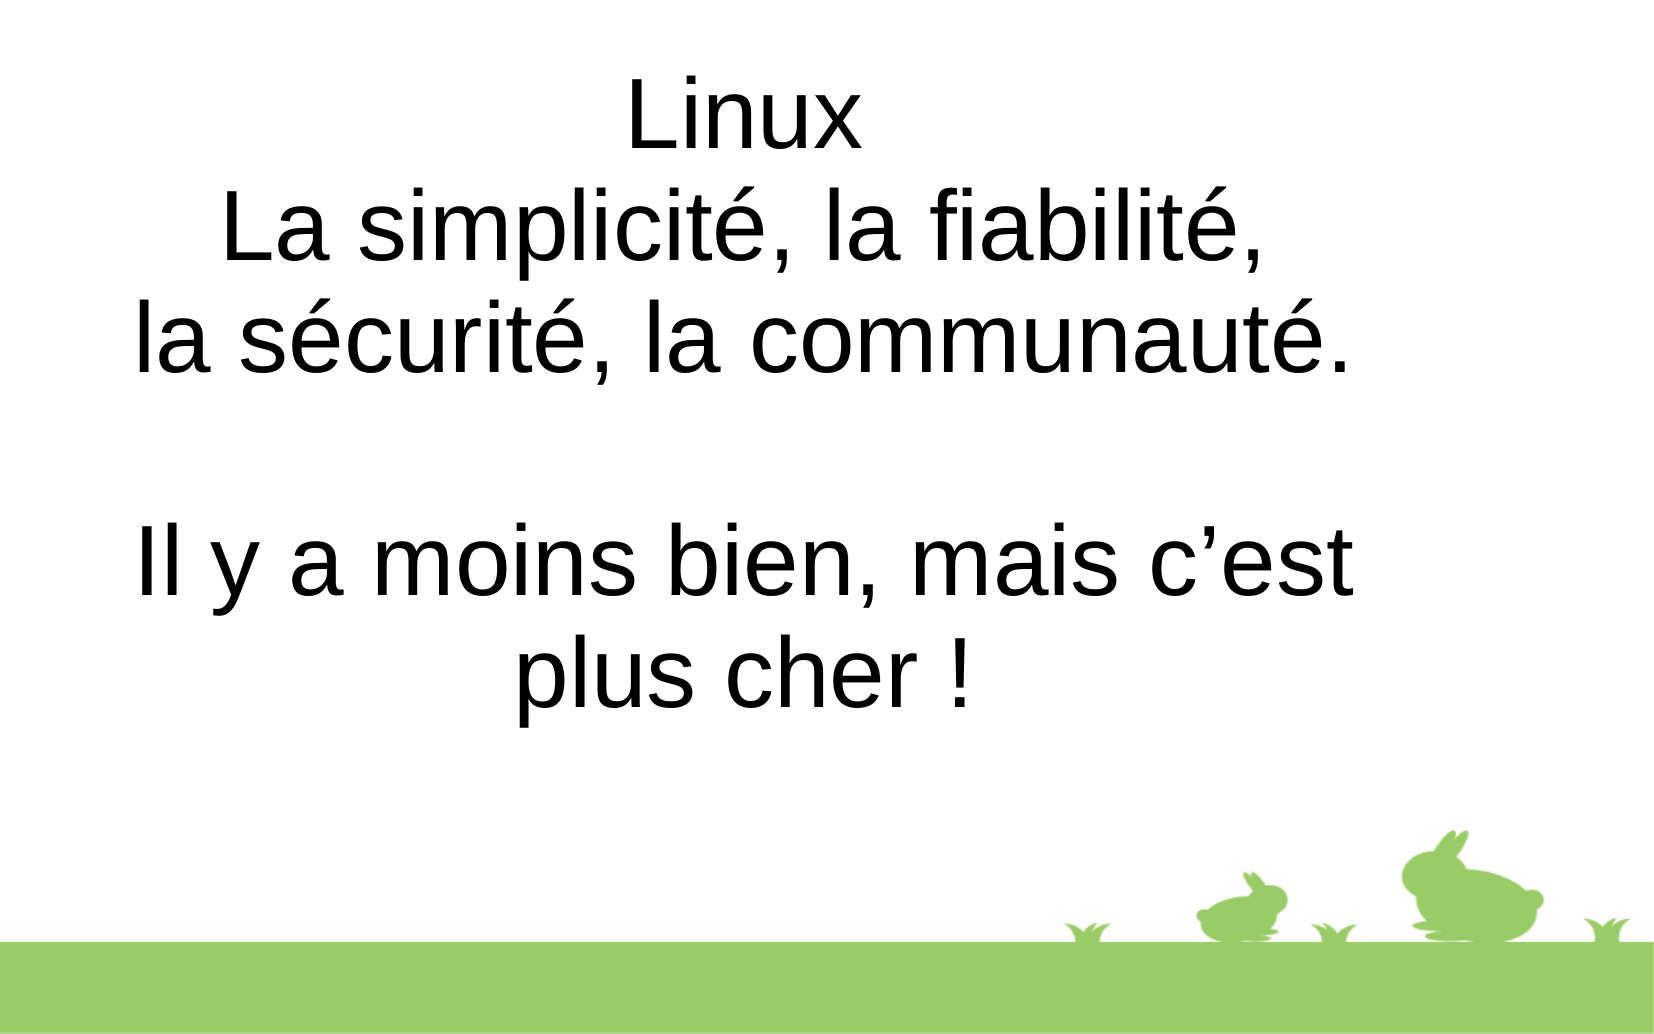

Linux
La simplicité, la fiabilité,
la sécurité, la communauté.
Il y a moins bien, mais c’est plus cher !